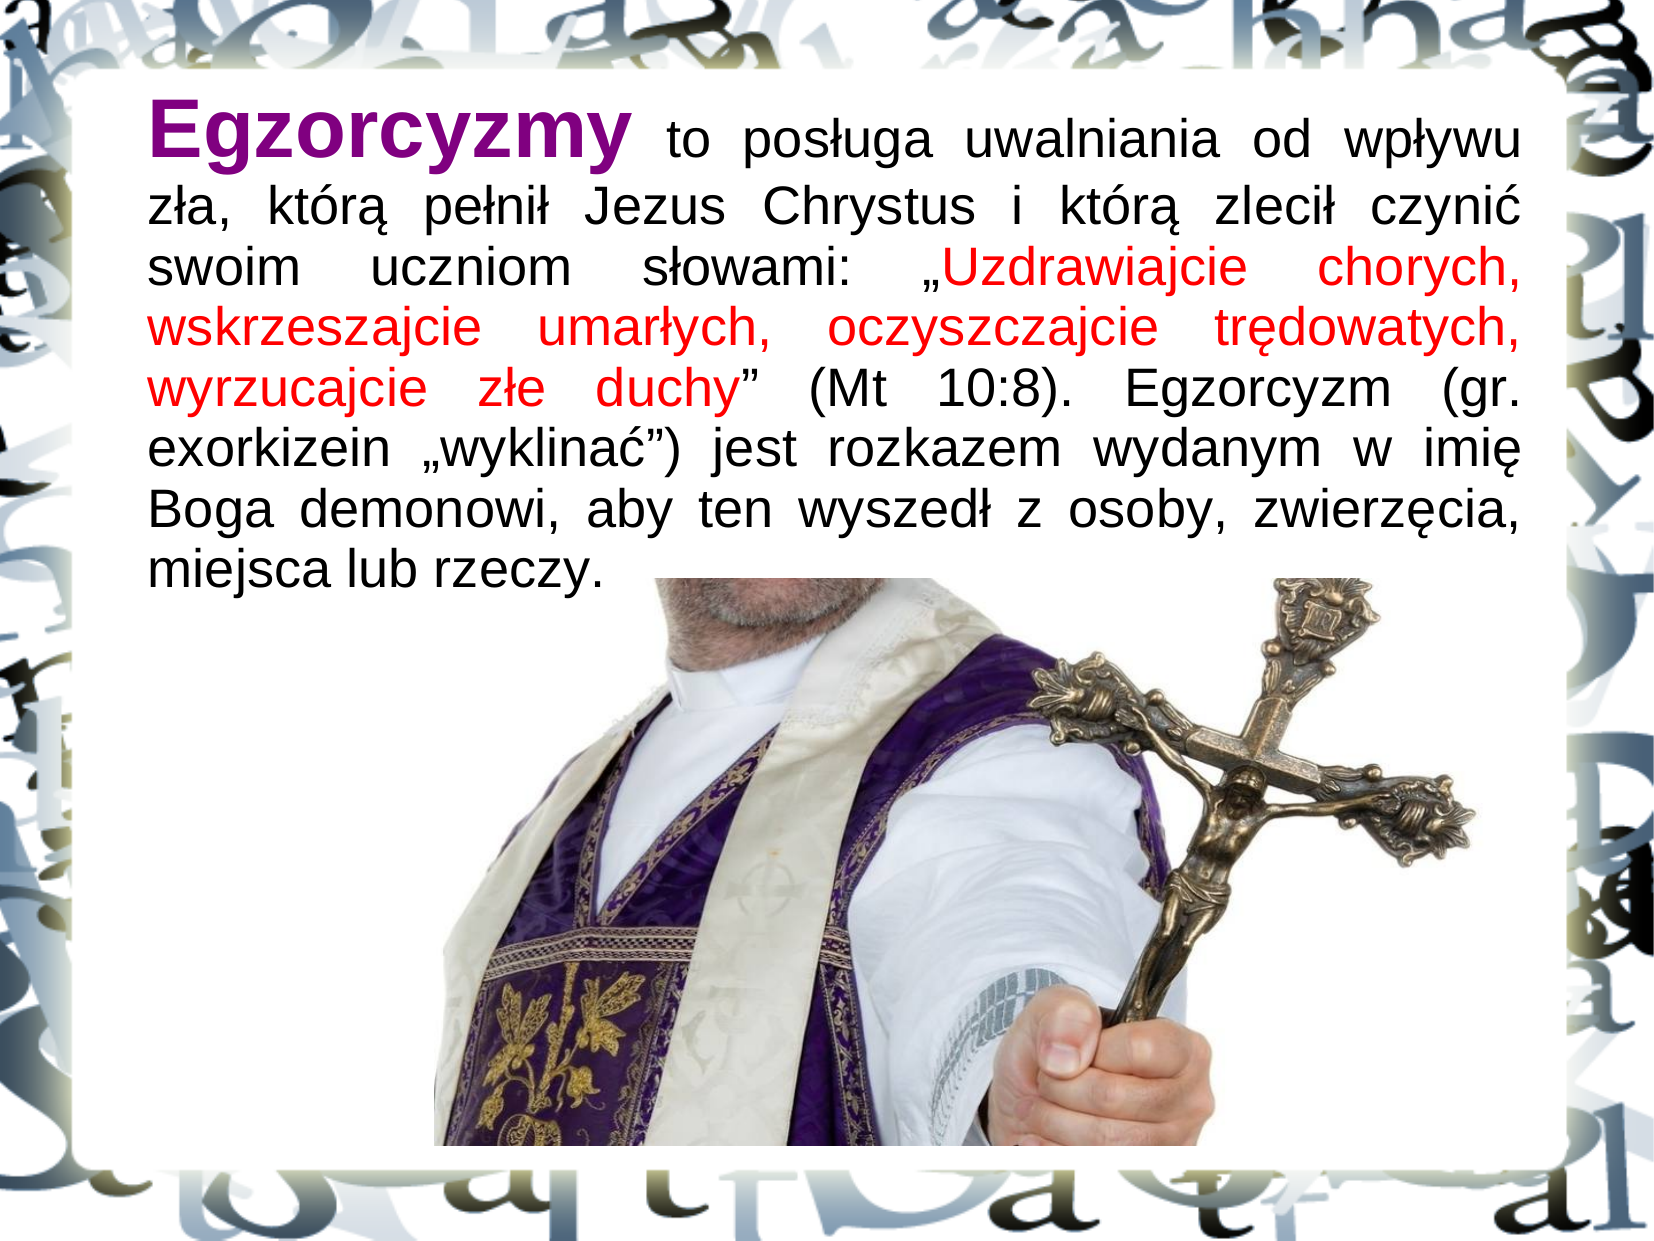

# Egzorcyzmy to posługa uwalniania od wpływu zła, którą pełnił Jezus Chrystus i którą zlecił czynić swoim uczniom słowami: „Uzdrawiajcie chorych, wskrzeszajcie umarłych, oczyszczajcie trędowatych, wyrzucajcie złe duchy” (Mt 10:8). Egzorcyzm (gr. exorkizein „wyklinać”) jest rozkazem wydanym w imię Boga demonowi, aby ten wyszedł z osoby, zwierzęcia, miejsca lub rzeczy.